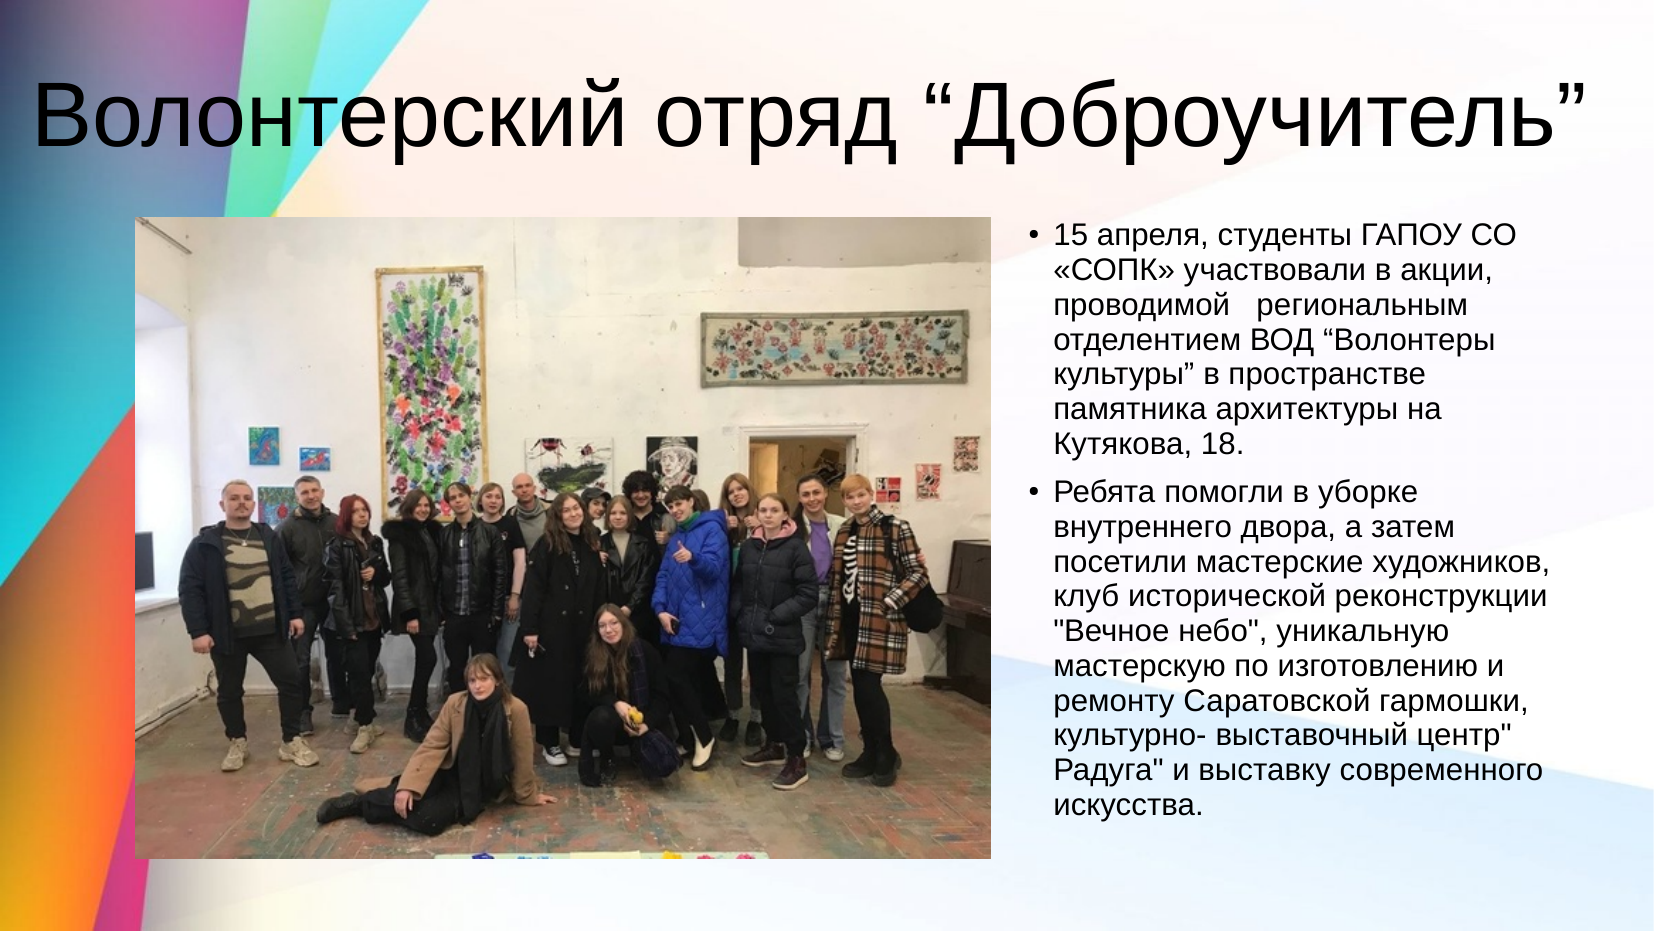

# Волонтерский отряд “Доброучитель”
15 апреля, студенты ГАПОУ СО «СОПК» участвовали в акции, проводимой региональным отделентием ВОД “Волонтеры культуры” в пространстве памятника архитектуры на Кутякова, 18.
Ребята помогли в уборке внутреннего двора, а затем посетили мастерские художников, клуб исторической реконструкции "Вечное небо", уникальную мастерскую по изготовлению и ремонту Саратовской гармошки, культурно- выставочный центр" Радуга" и выставку современного искусства.